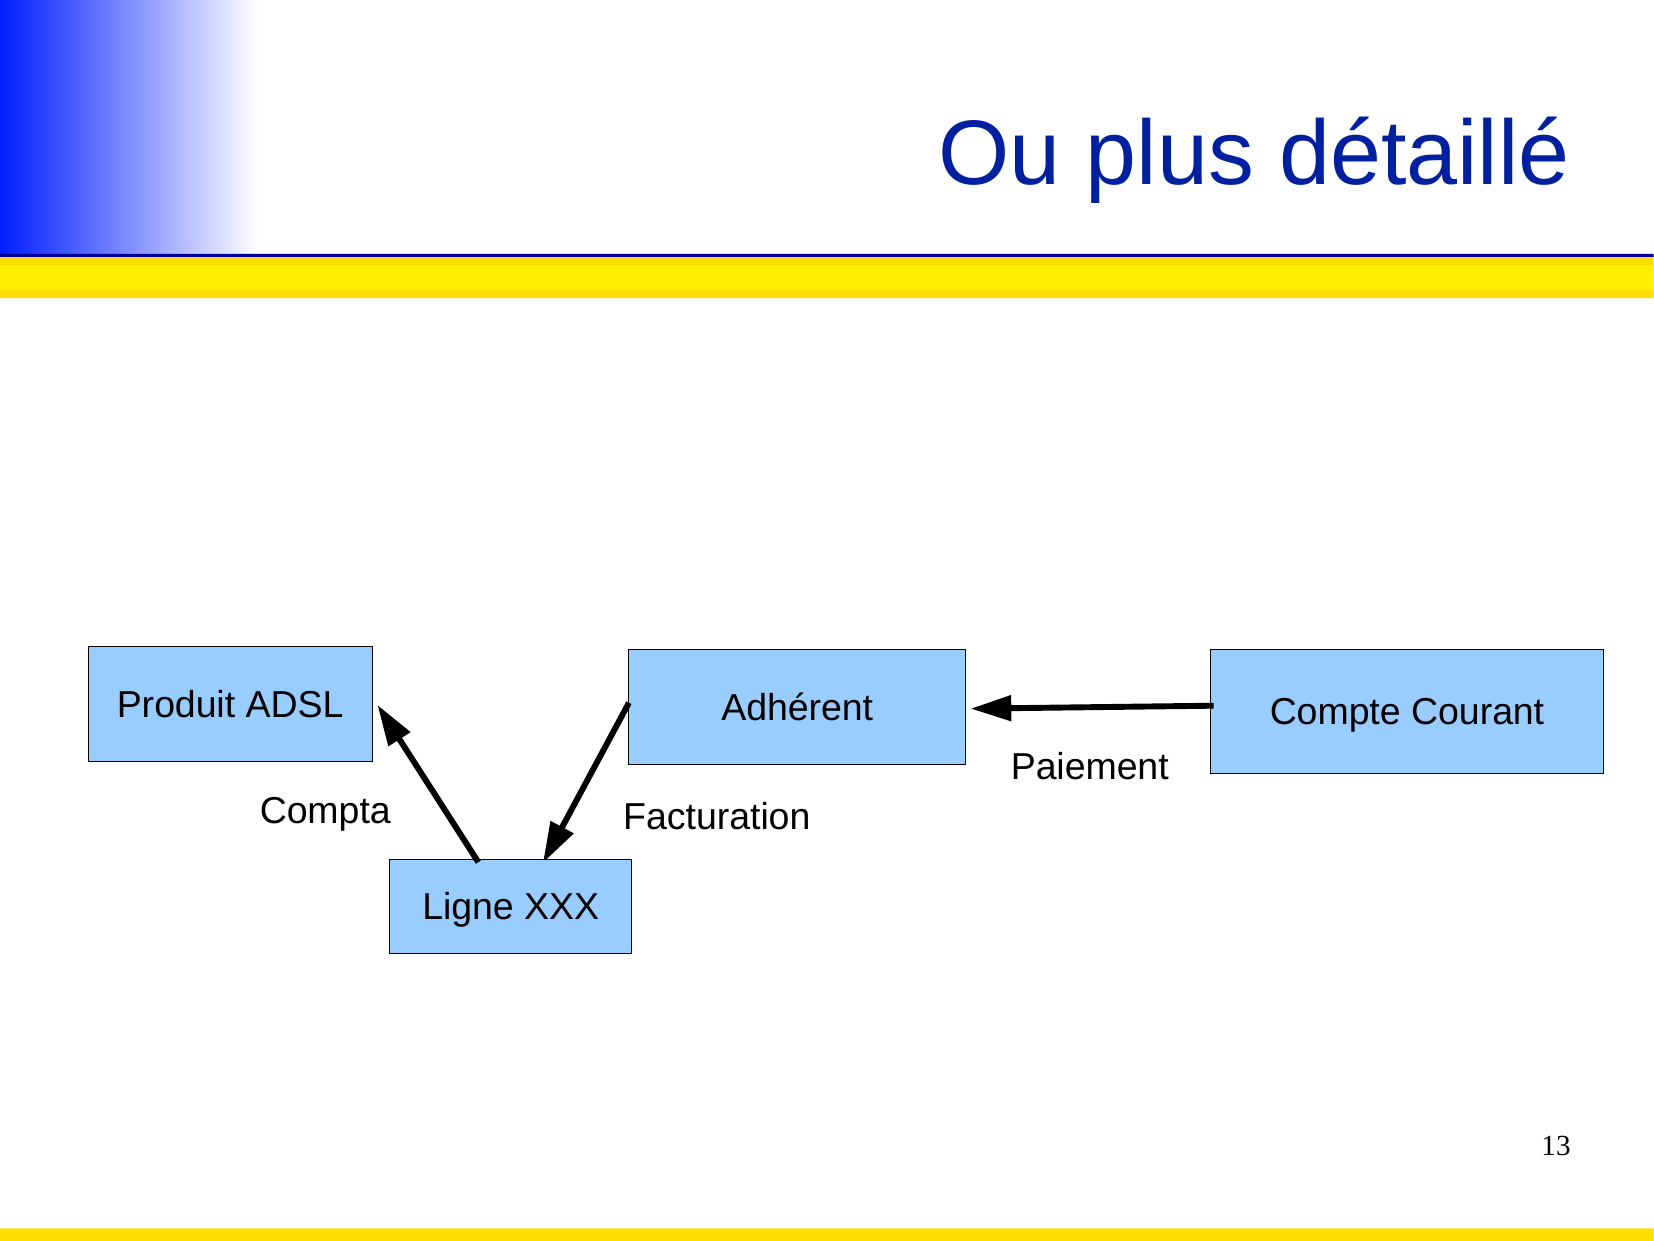

# Ou plus détaillé
Produit ADSL
Adhérent
Compte Courant
Paiement
Compta
Facturation
Ligne XXX
13